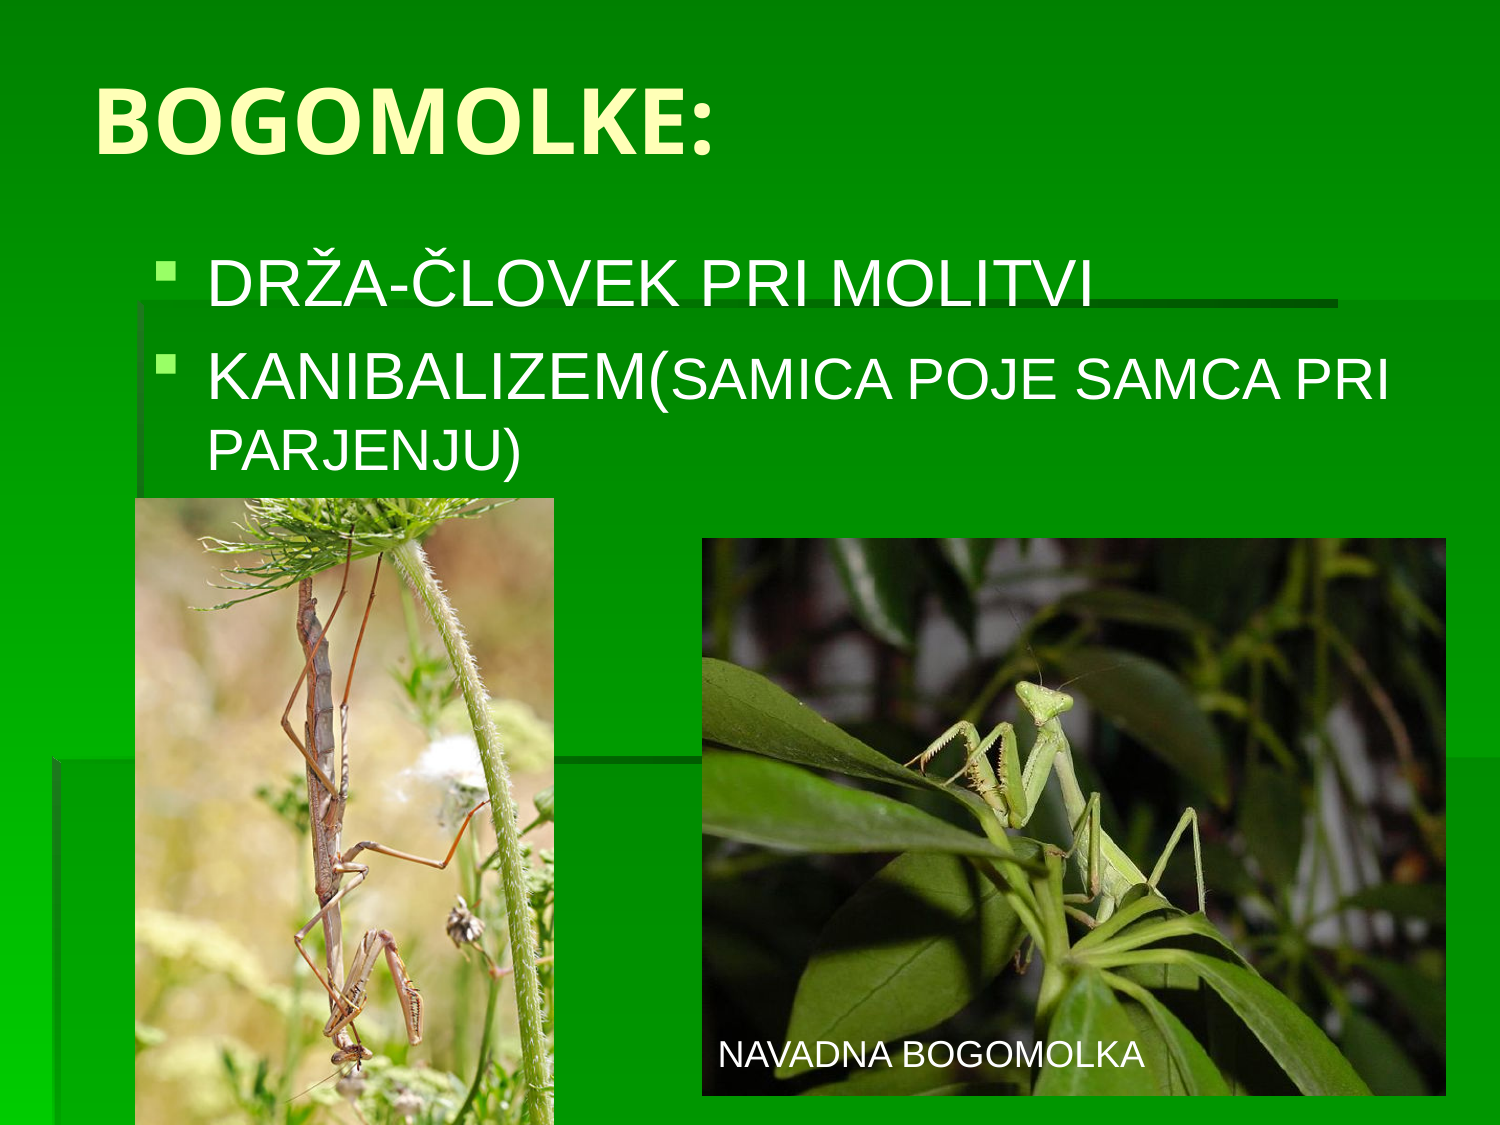

# BOGOMOLKE:
DRŽA-ČLOVEK PRI MOLITVI
KANIBALIZEM(SAMICA POJE SAMCA PRI PARJENJU)
NAVADNA BOGOMOLKA